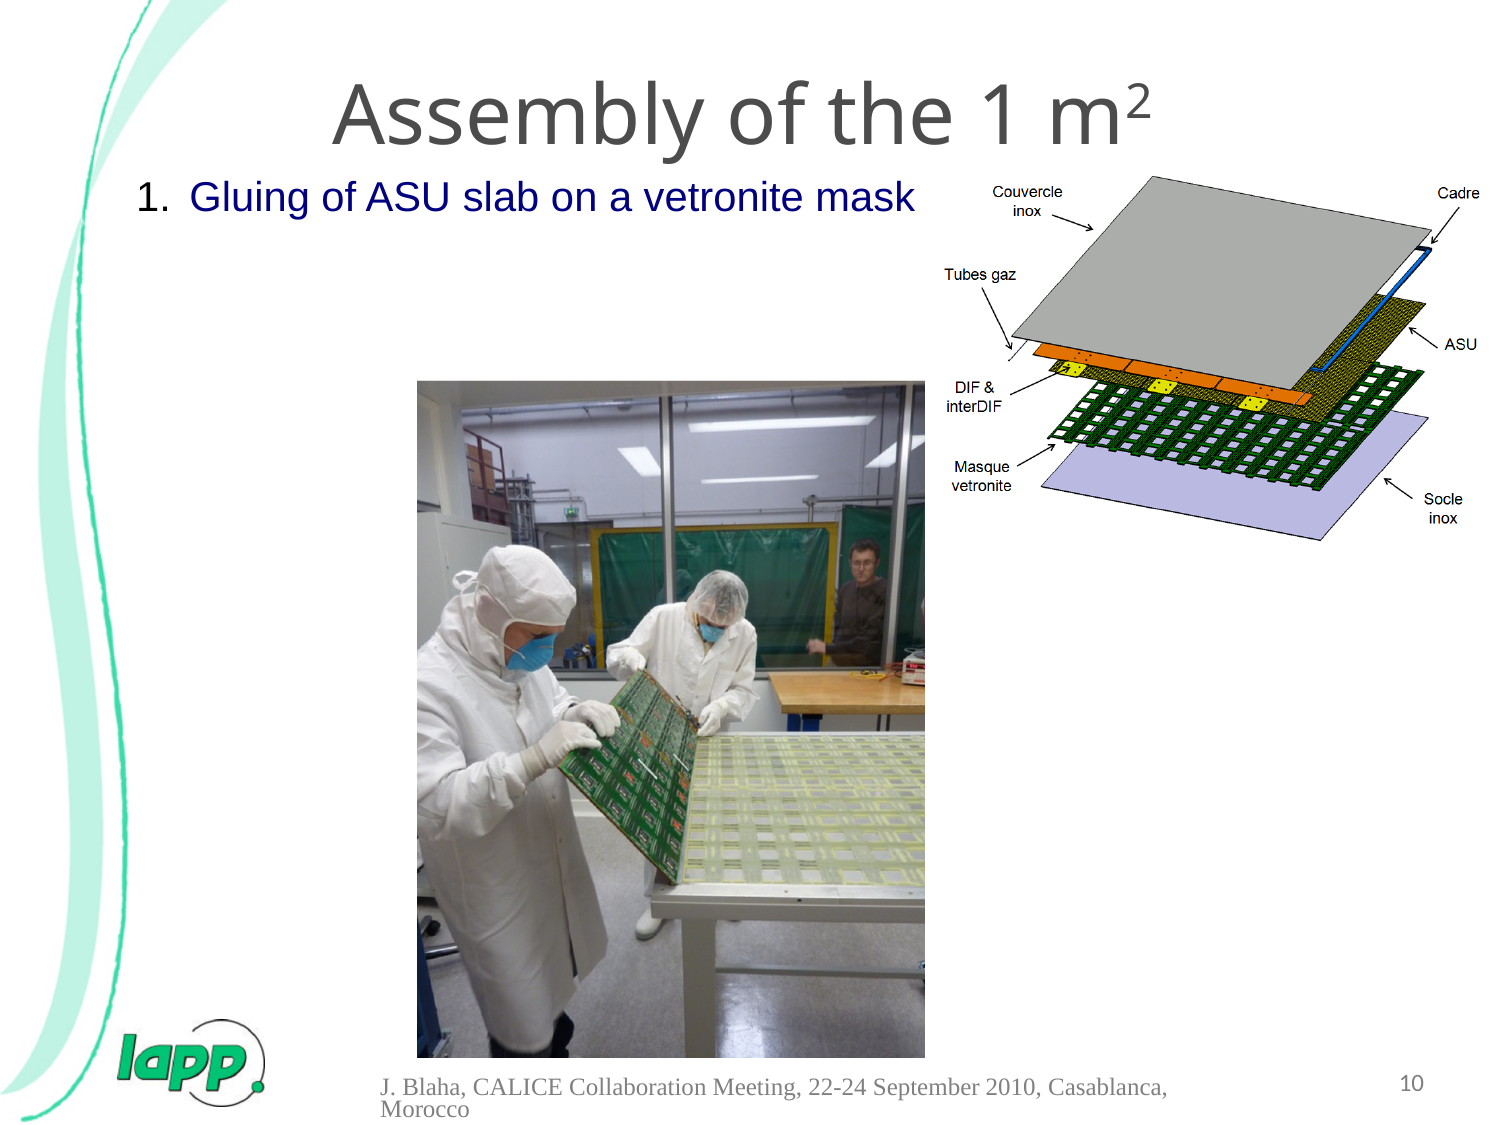

Assembly of the 1 m2
#
Gluing of ASU slab on a vetronite mask
10
J. Blaha, CALICE Collaboration Meeting, 22-24 September 2010, Casablanca, Morocco